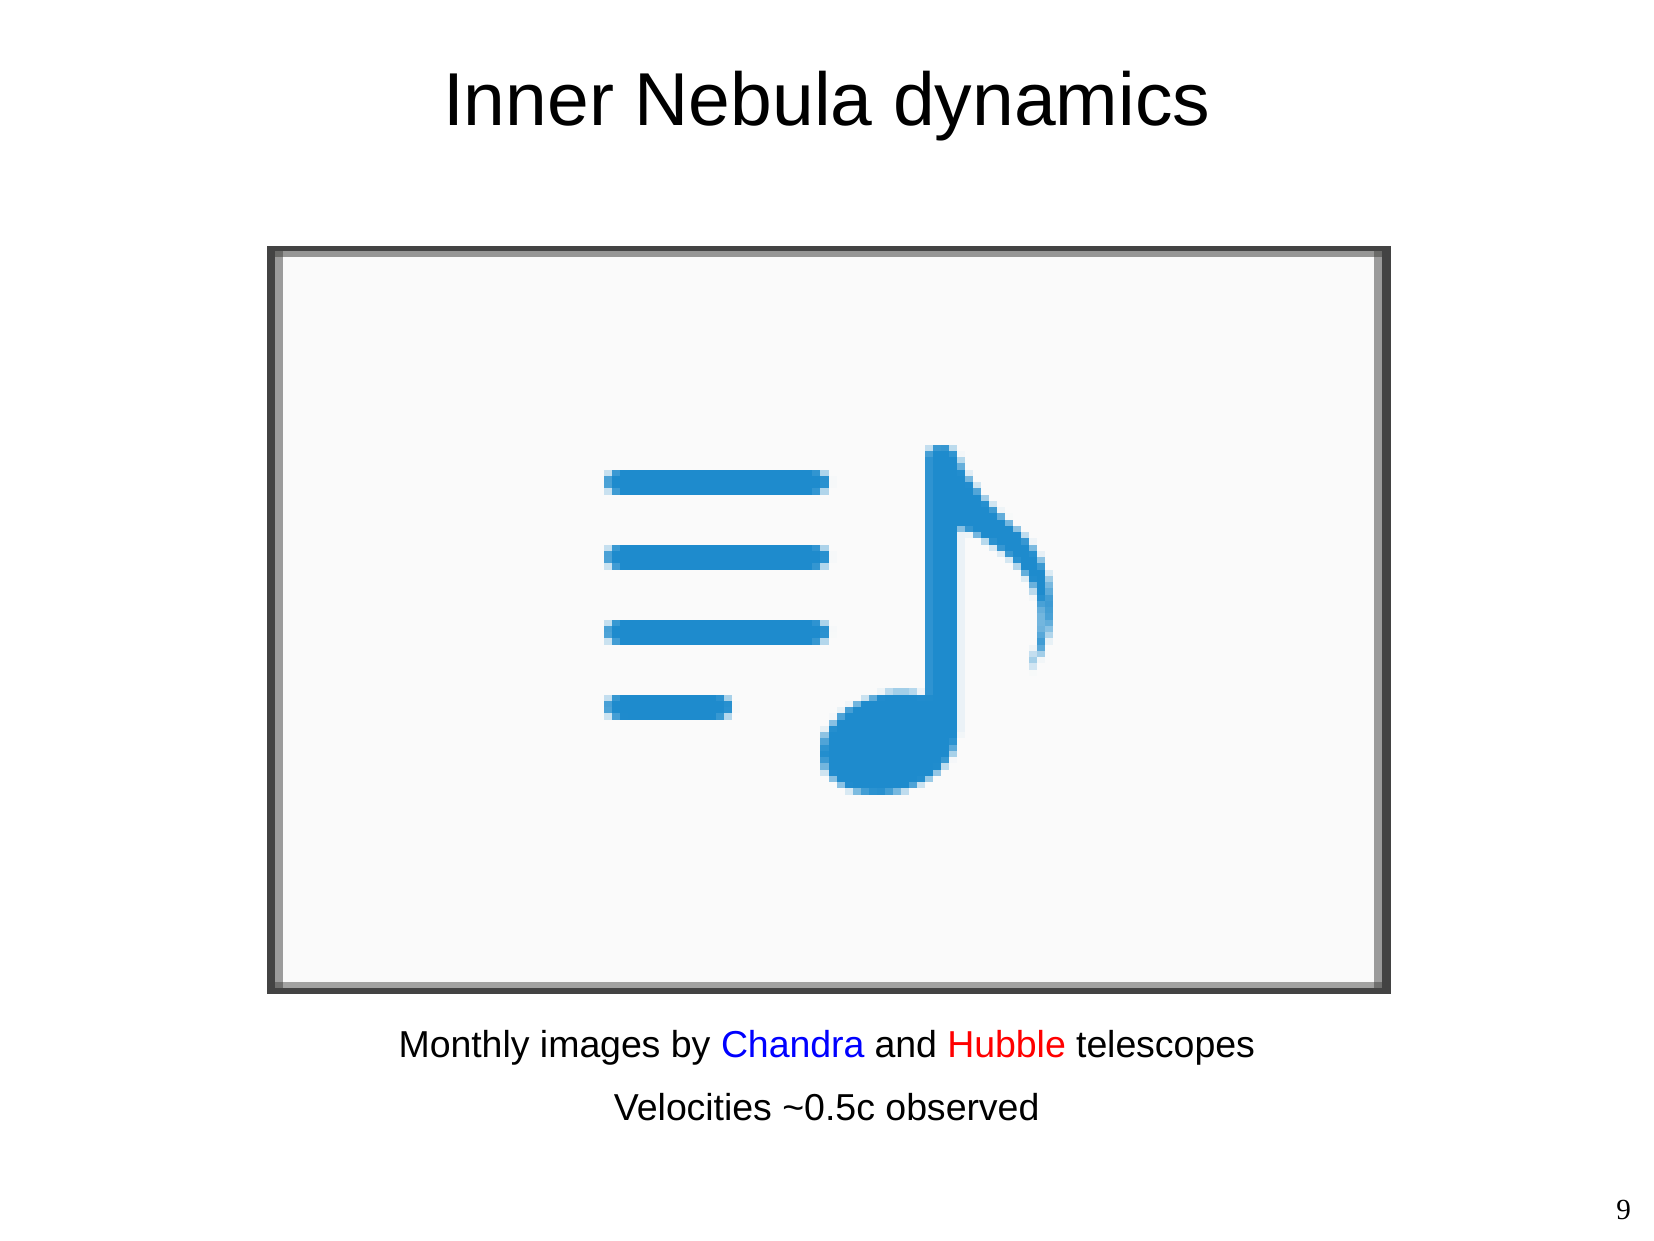

# Inner Nebula dynamics
Monthly images by Chandra and Hubble telescopes
Velocities ~0.5c observed
9